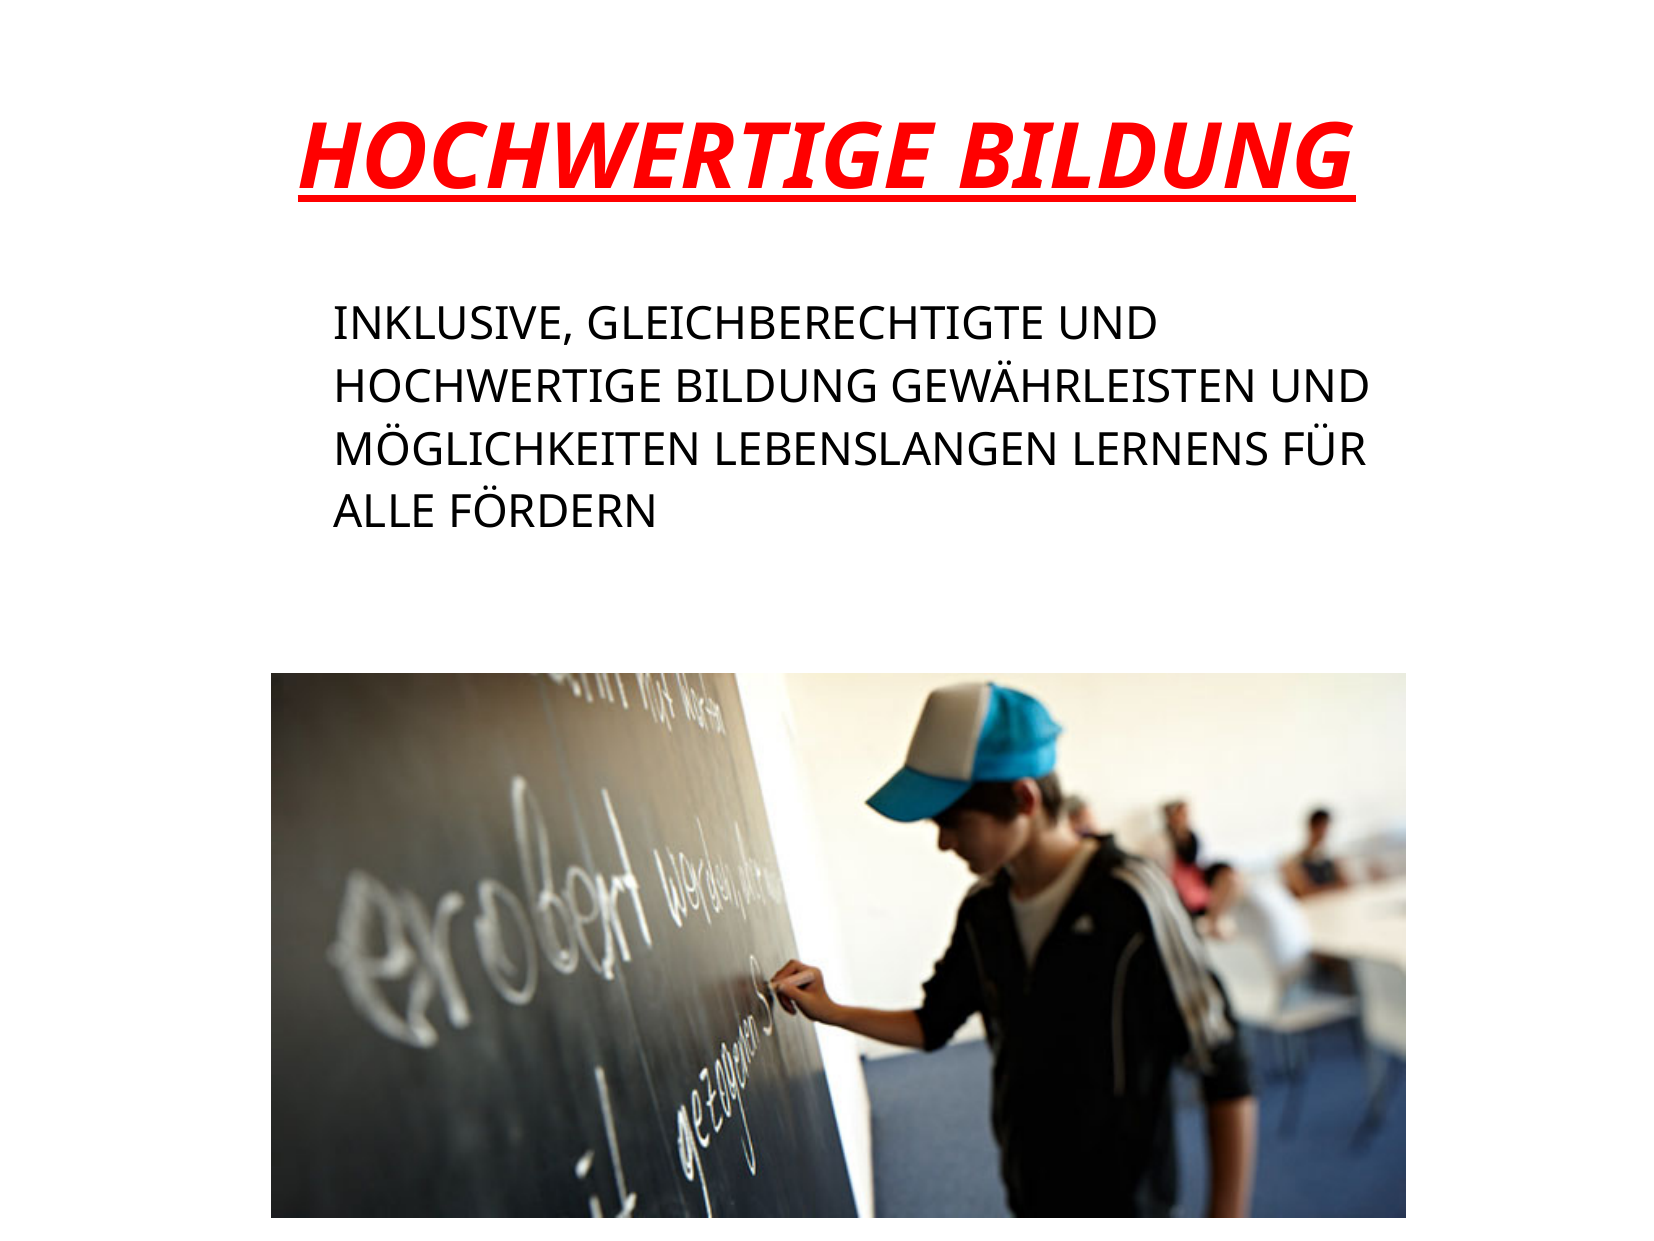

# HOCHWERTIGE BILDUNG
INKLUSIVE, GLEICHBERECHTIGTE UND HOCHWERTIGE BILDUNG GEWÄHRLEISTEN UND MÖGLICHKEITEN LEBENSLANGEN LERNENS FÜR ALLE FÖRDERN